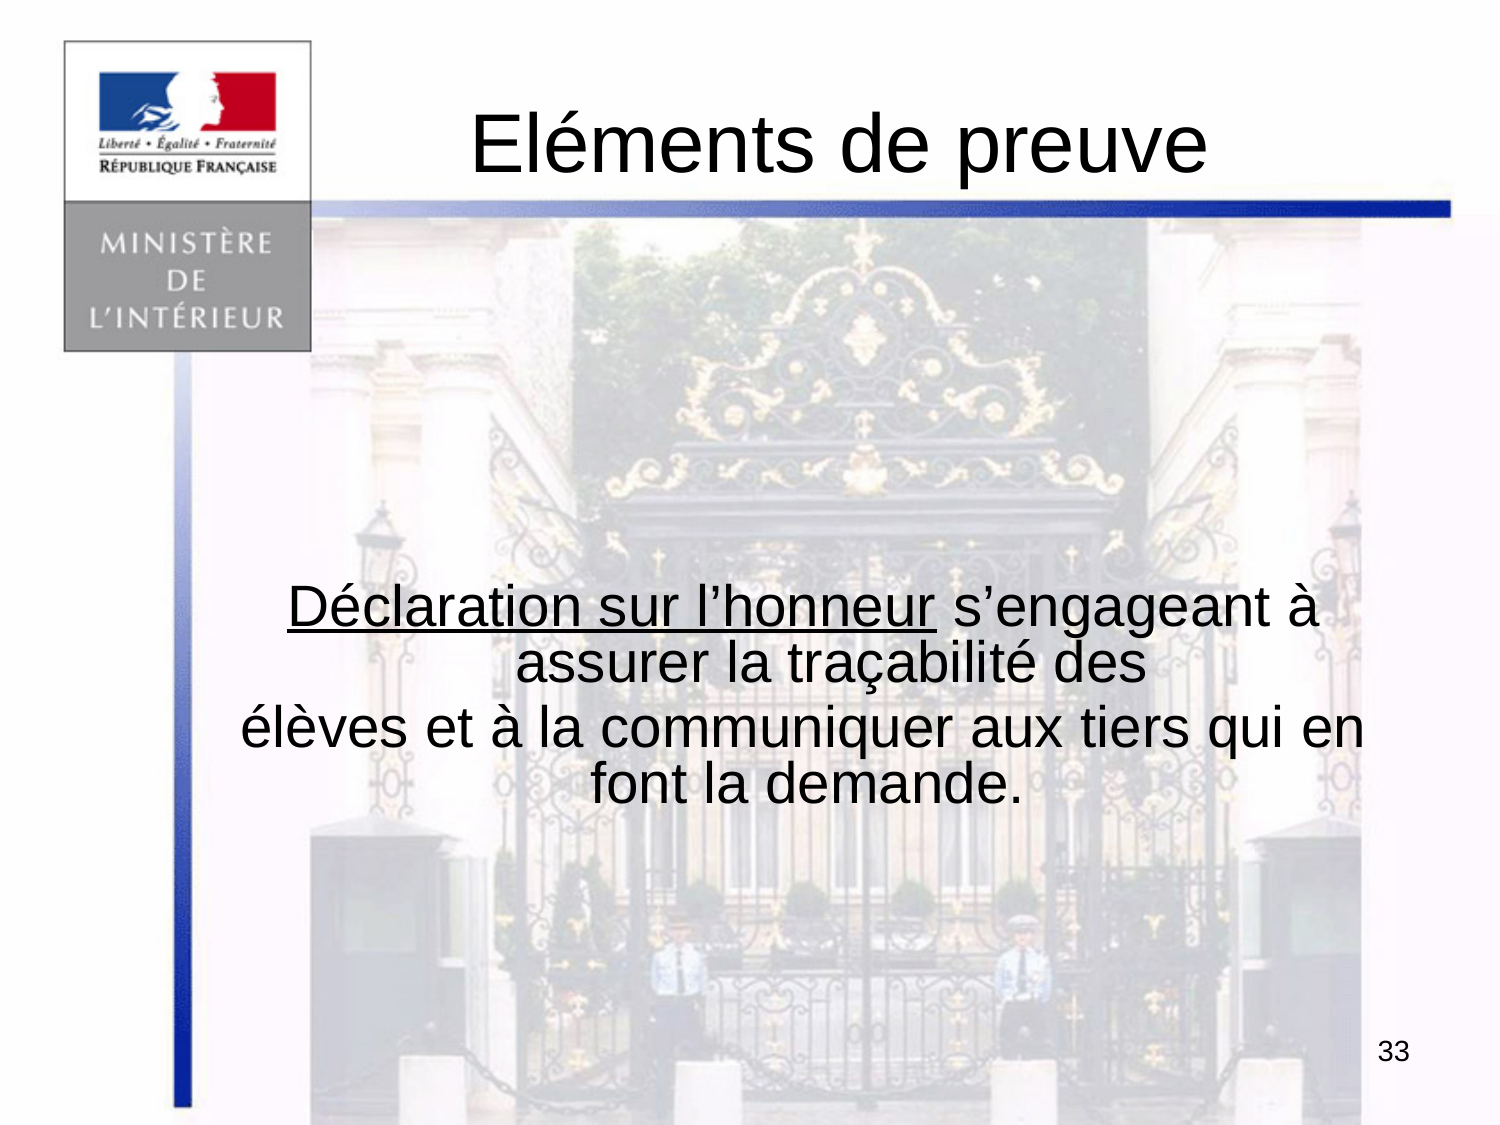

# Eléments de preuve
Déclaration sur l’honneur s’engageant à assurer la traçabilité des
élèves et à la communiquer aux tiers qui en font la demande.